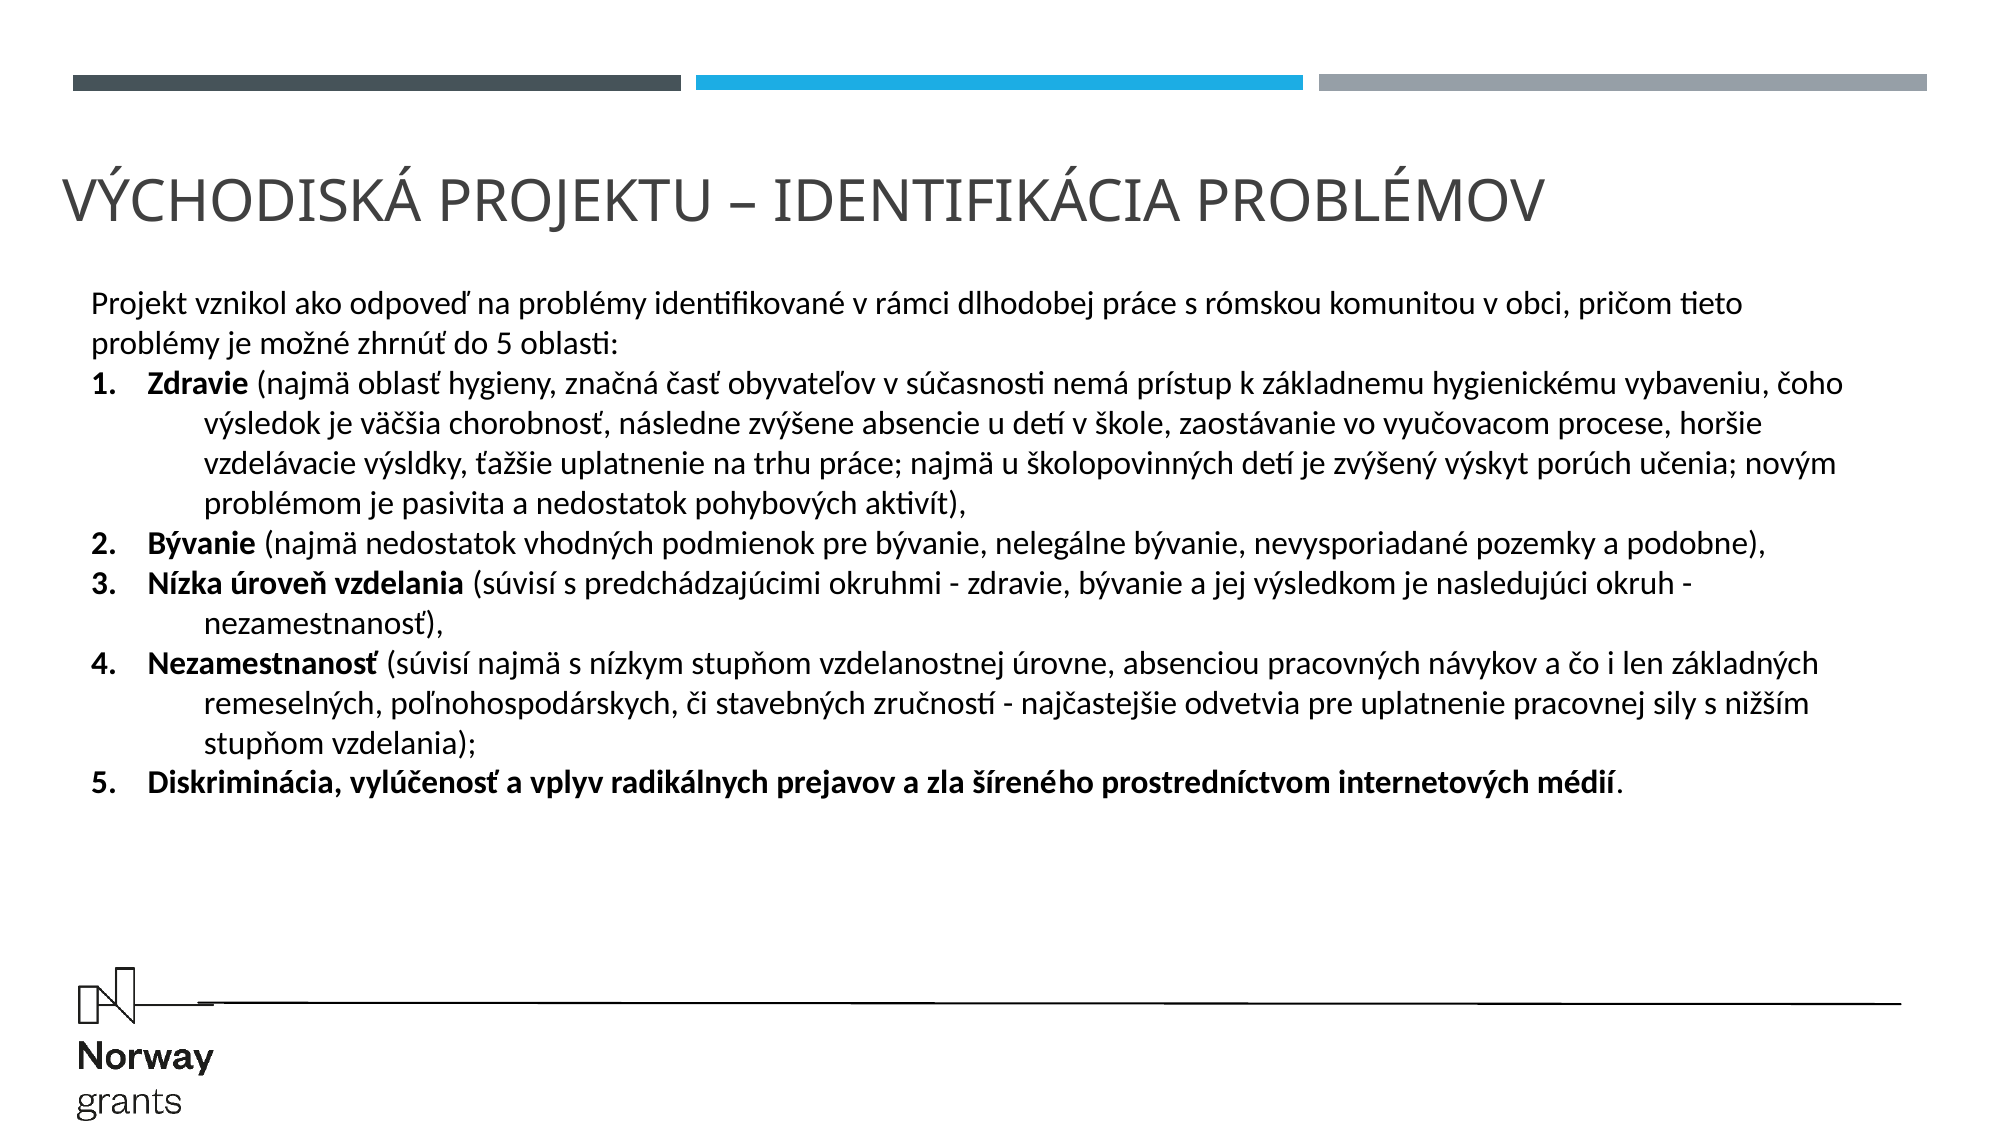

# Východiská projektu – identifikácia problémov
Projekt vznikol ako odpoveď na problémy identifikované v rámci dlhodobej práce s rómskou komunitou v obci, pričom tieto problémy je možné zhrnúť do 5 oblasti:
Zdravie (najmä oblasť hygieny, značná časť obyvateľov v súčasnosti nemá prístup k základnemu hygienickému vybaveniu, čoho výsledok je väčšia chorobnosť, následne zvýšene absencie u detí v škole, zaostávanie vo vyučovacom procese, horšie vzdelávacie výsldky, ťažšie uplatnenie na trhu práce; najmä u školopovinných detí je zvýšený výskyt porúch učenia; novým problémom je pasivita a nedostatok pohybových aktivít),
Bývanie (najmä nedostatok vhodných podmienok pre bývanie, nelegálne bývanie, nevysporiadané pozemky a podobne),
Nízka úroveň vzdelania (súvisí s predchádzajúcimi okruhmi - zdravie, bývanie a jej výsledkom je nasledujúci okruh - nezamestnanosť),
Nezamestnanosť (súvisí najmä s nízkym stupňom vzdelanostnej úrovne, absenciou pracovných návykov a čo i len základných remeselných, poľnohospodárskych, či stavebných zručností - najčastejšie odvetvia pre uplatnenie pracovnej sily s nižším stupňom vzdelania);
Diskriminácia, vylúčenosť a vplyv radikálnych prejavov a zla šíreného prostredníctvom internetových médií.